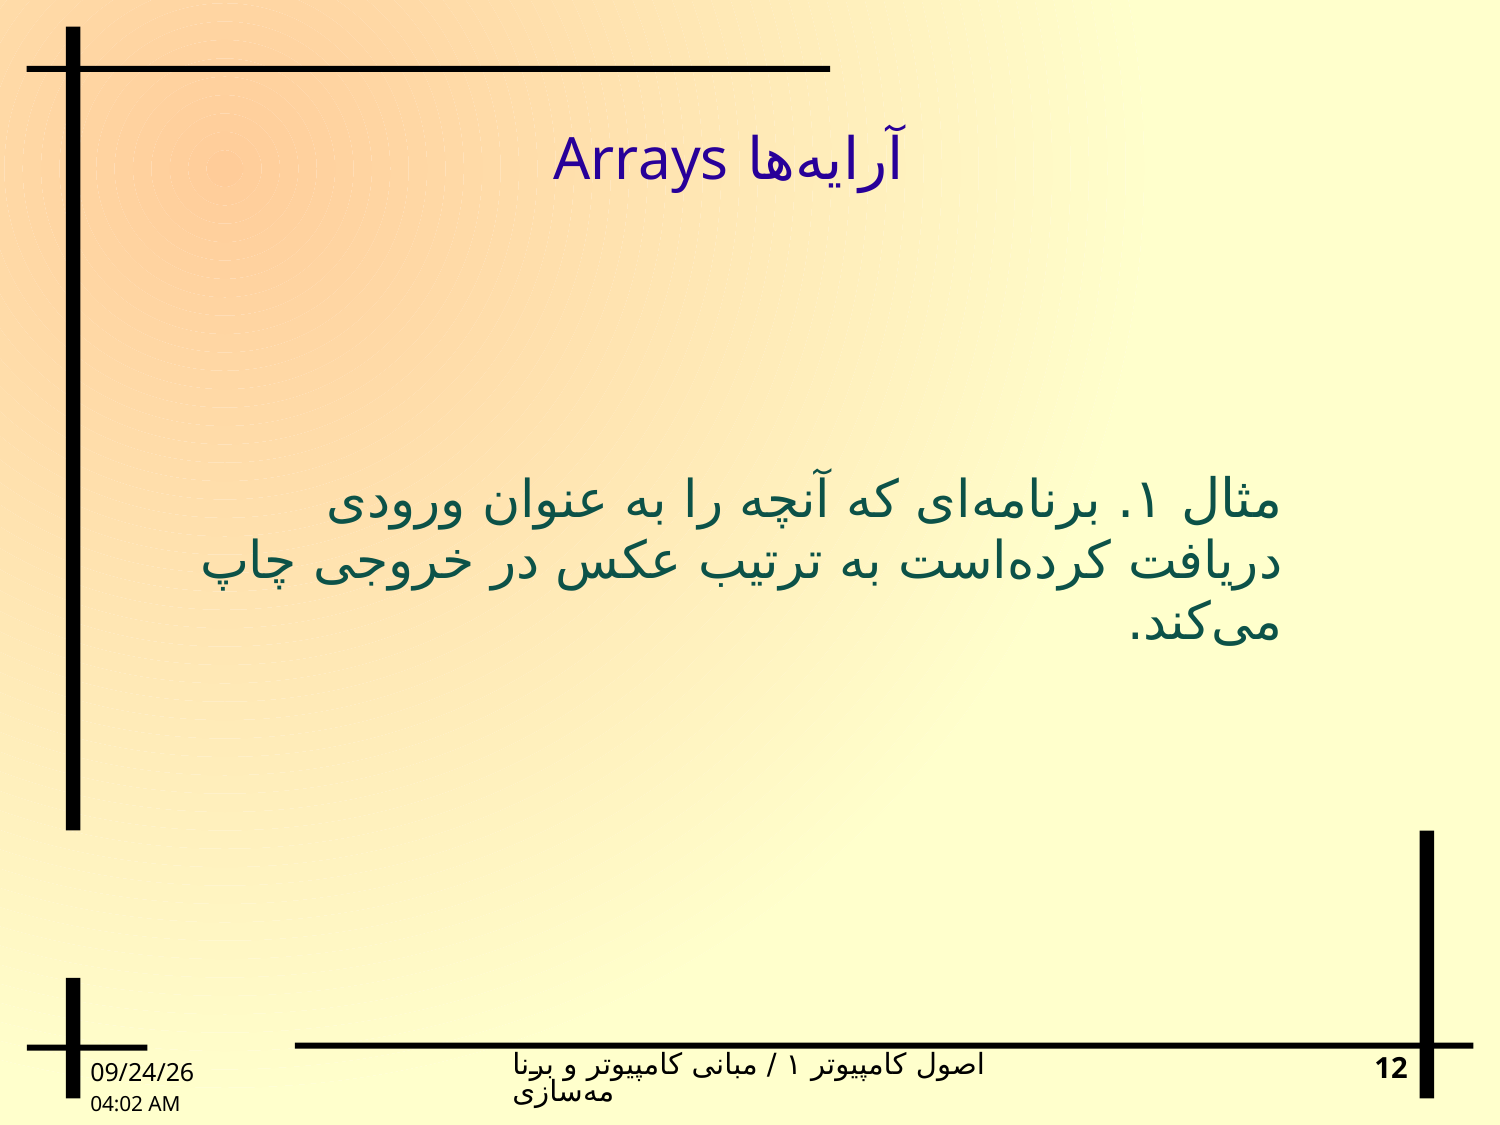

آرایه‌ها Arrays
# مثال ۱. برنامه‌ای که آنچه را به عنوان ورودی دریافت کرده‌است به ترتیب عکس در خروجی چاپ می‌کند.
اصول کامپیوتر ۱ / مبانی کامپیوتر و برنامه‌سازی
12